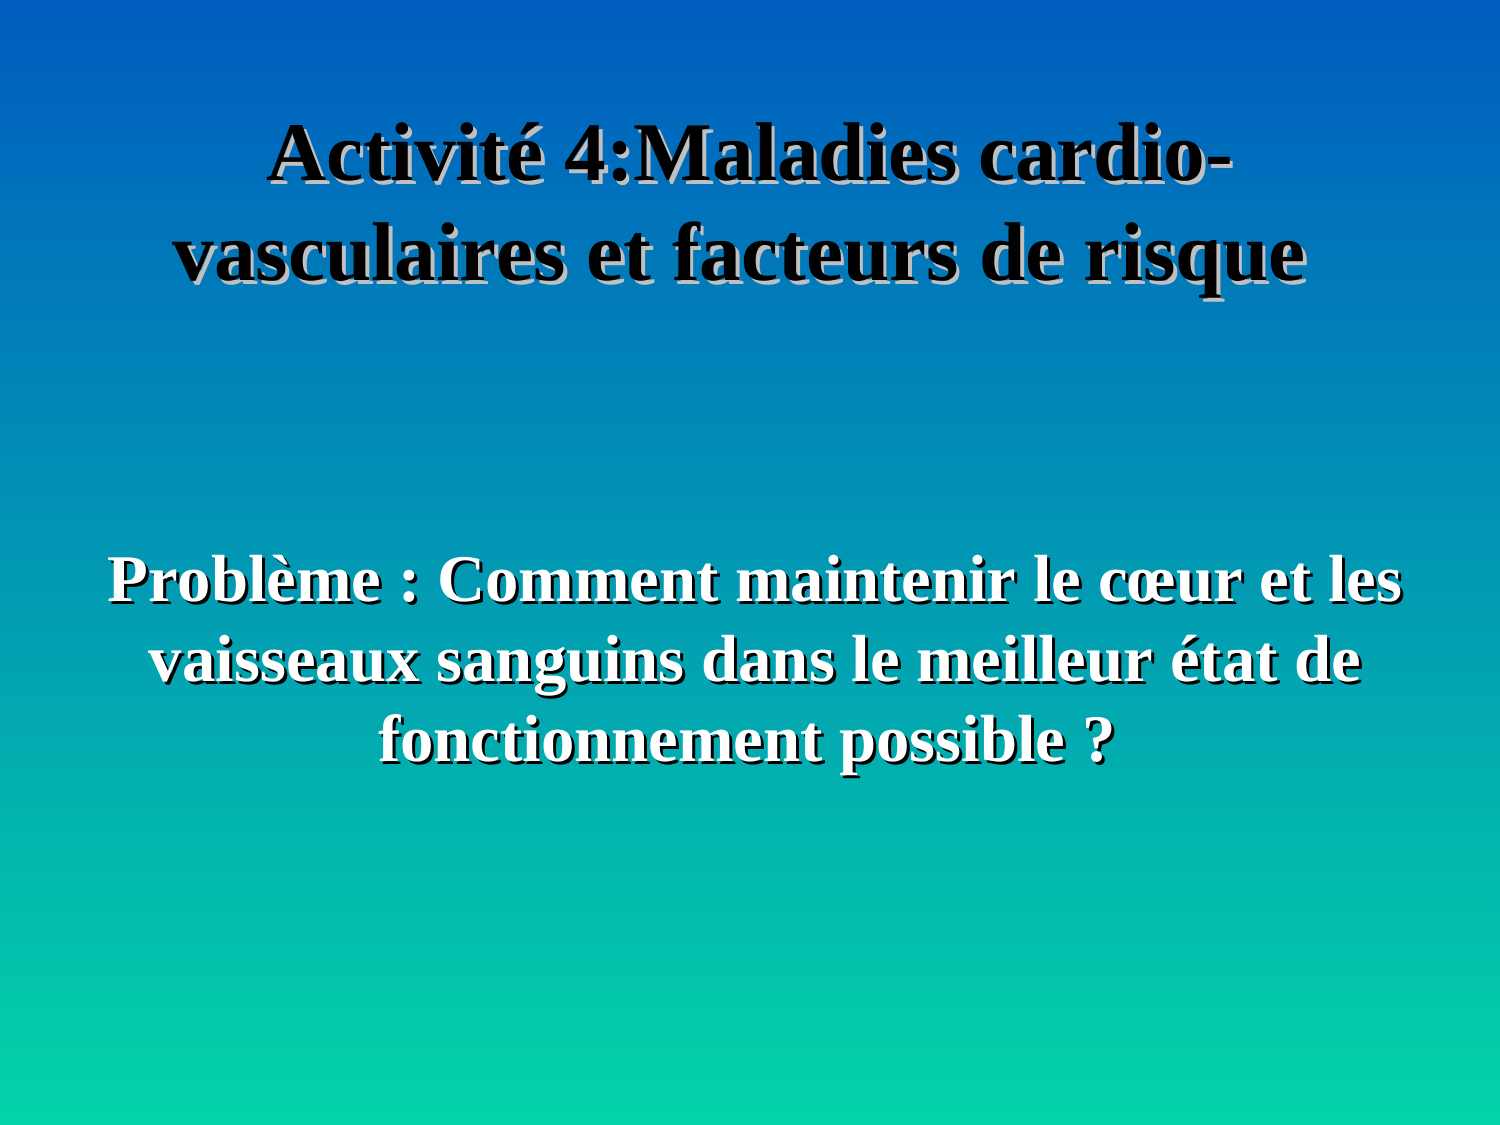

Activité 4:Maladies cardio-vasculaires et facteurs de risque
Problème : Comment maintenir le cœur et les vaisseaux sanguins dans le meilleur état de fonctionnement possible ?